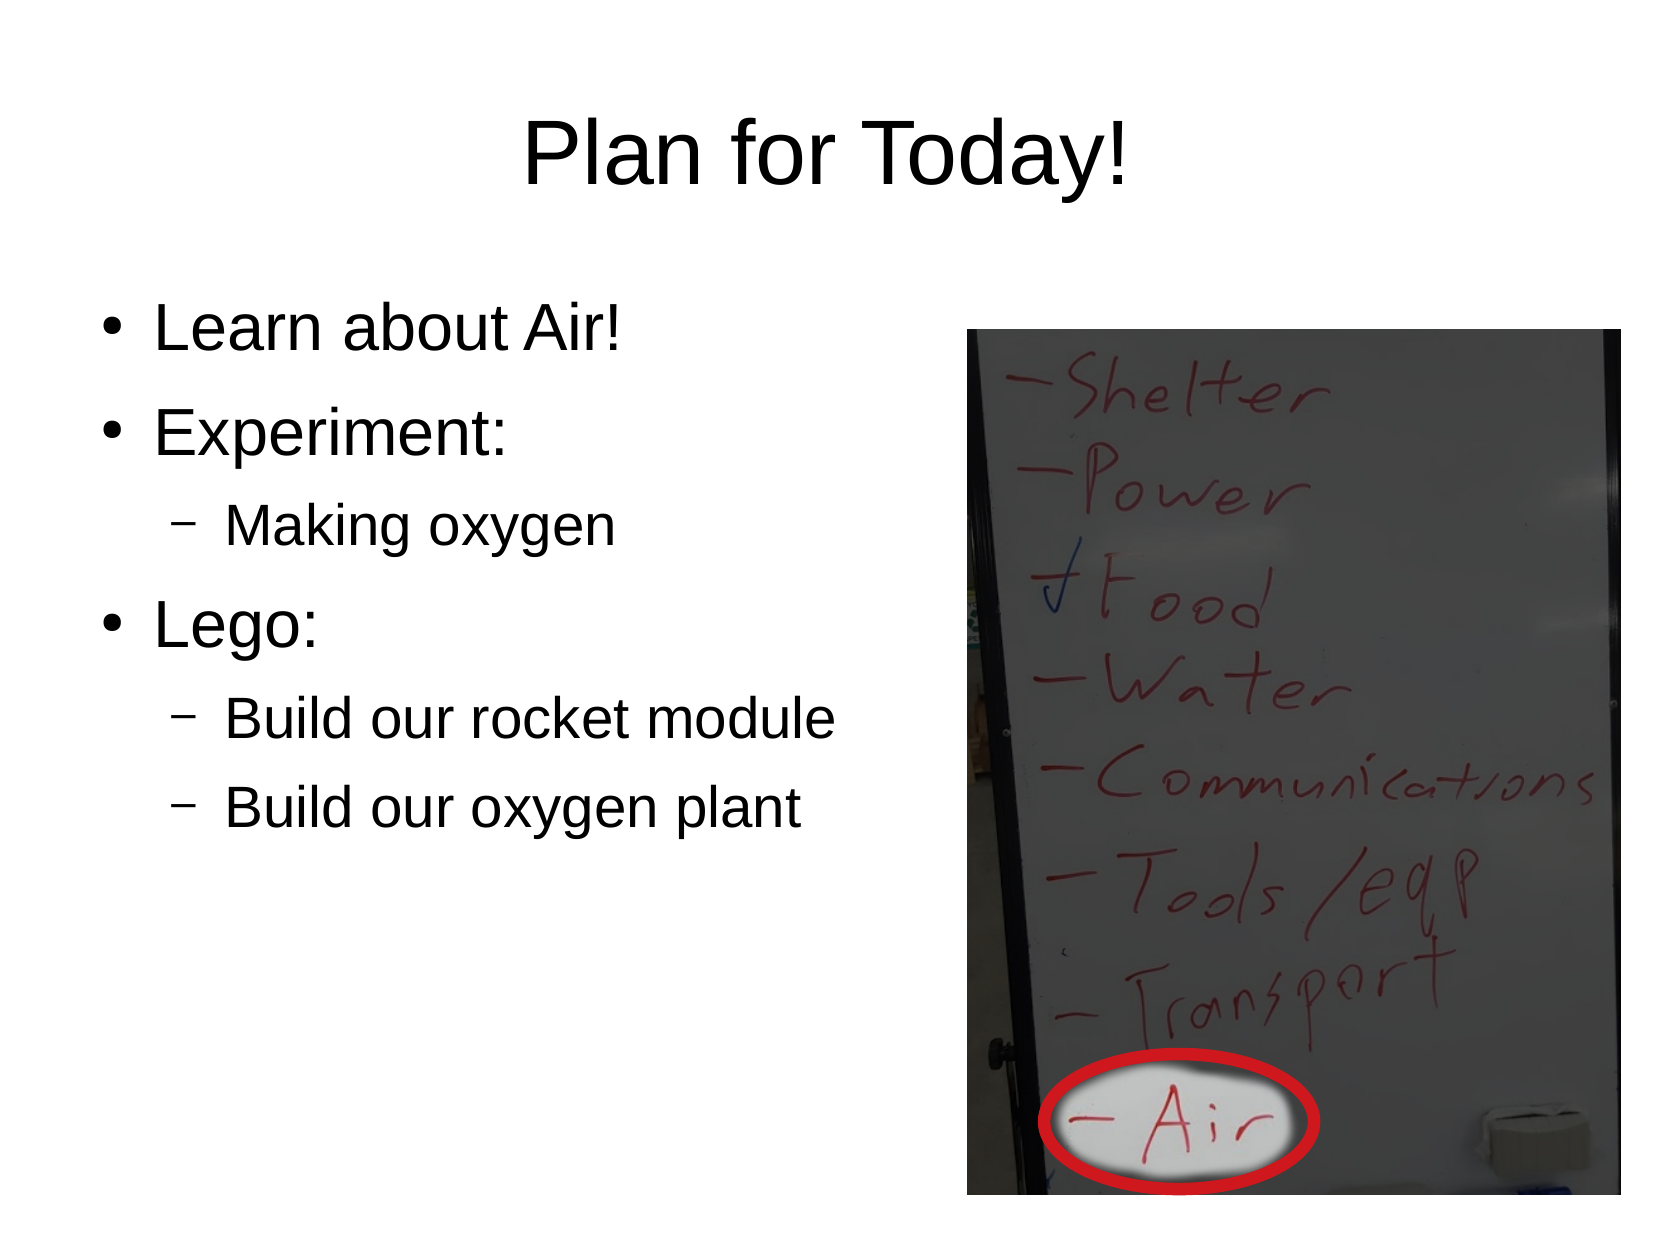

# Plan for Today!
Learn about Air!
Experiment:
Making oxygen
Lego:
Build our rocket module
Build our oxygen plant